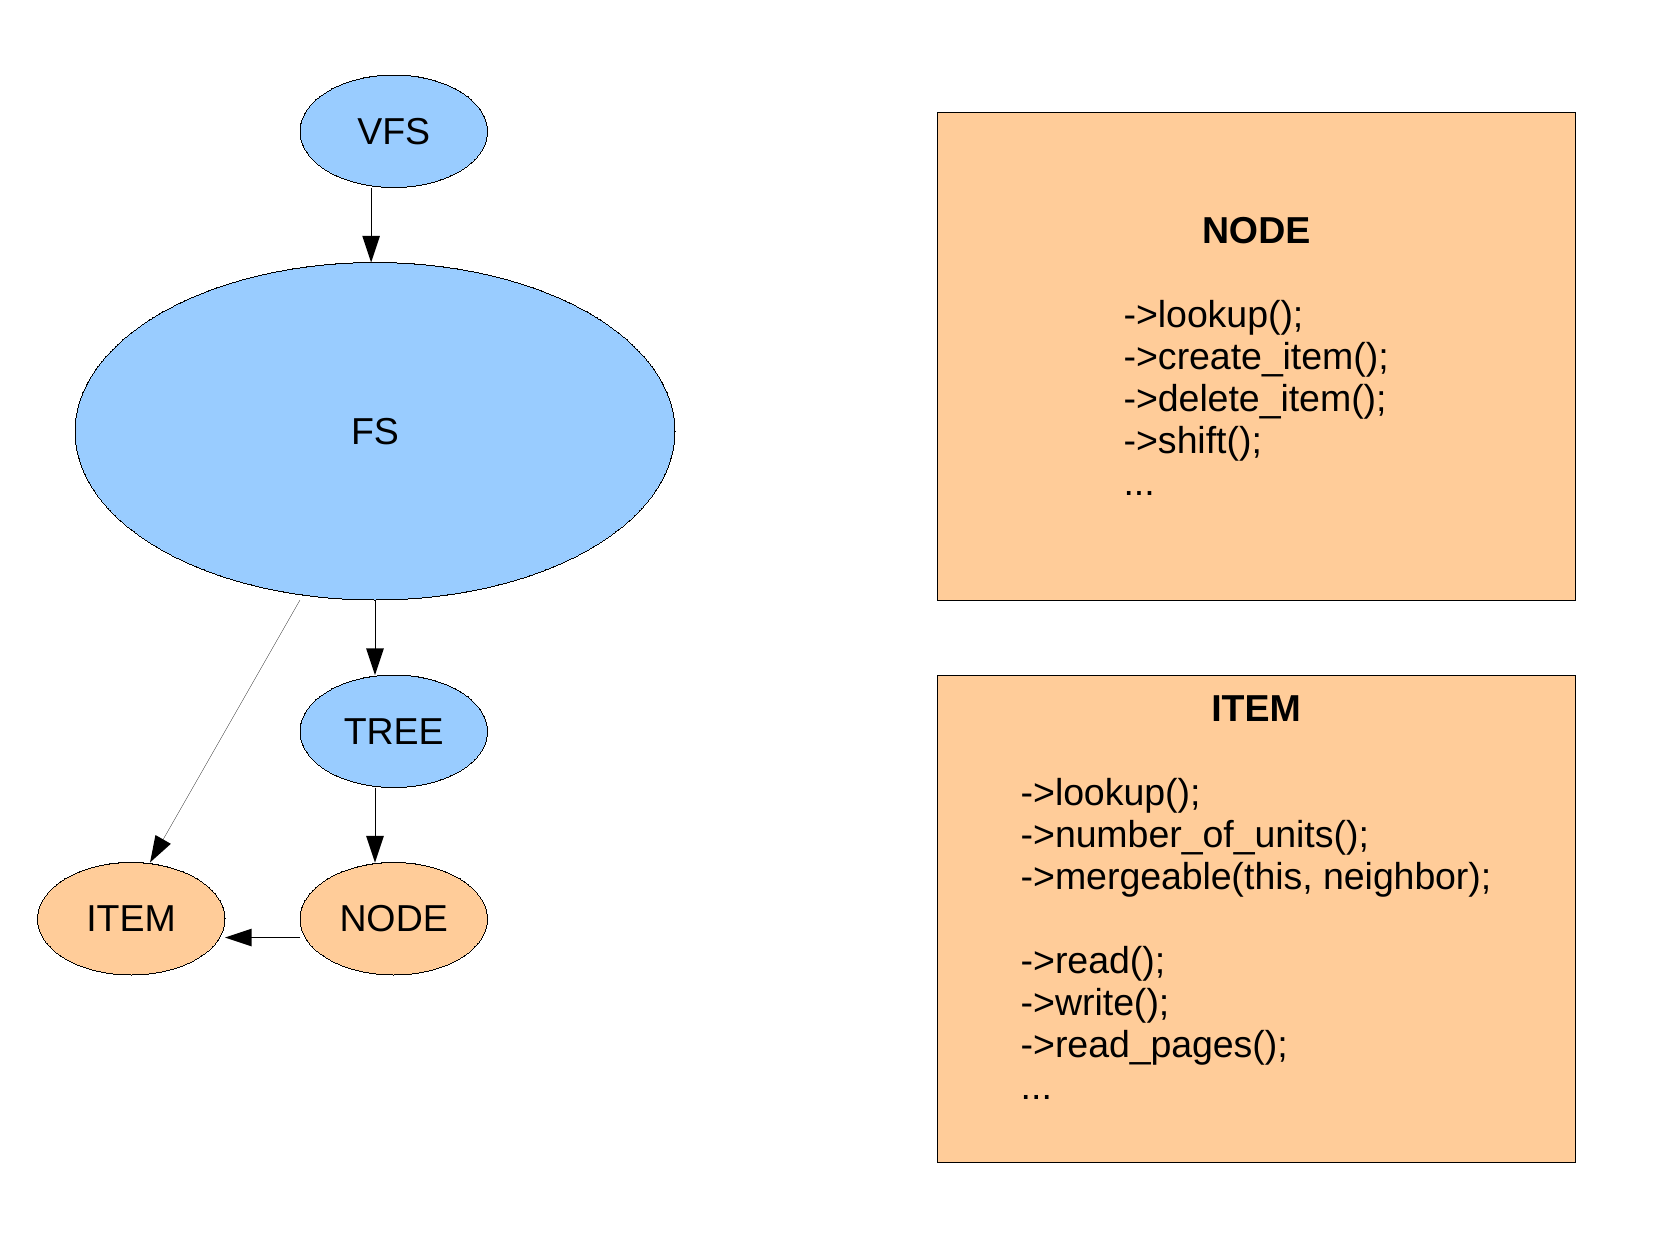

VFS
NODE
->lookup();
->create_item();
->delete_item();
->shift();
...
FS
TREE
ITEM
->lookup();
->number_of_units();
->mergeable(this, neighbor);
->read();
->write();
->read_pages();
...
ITEM
NODE